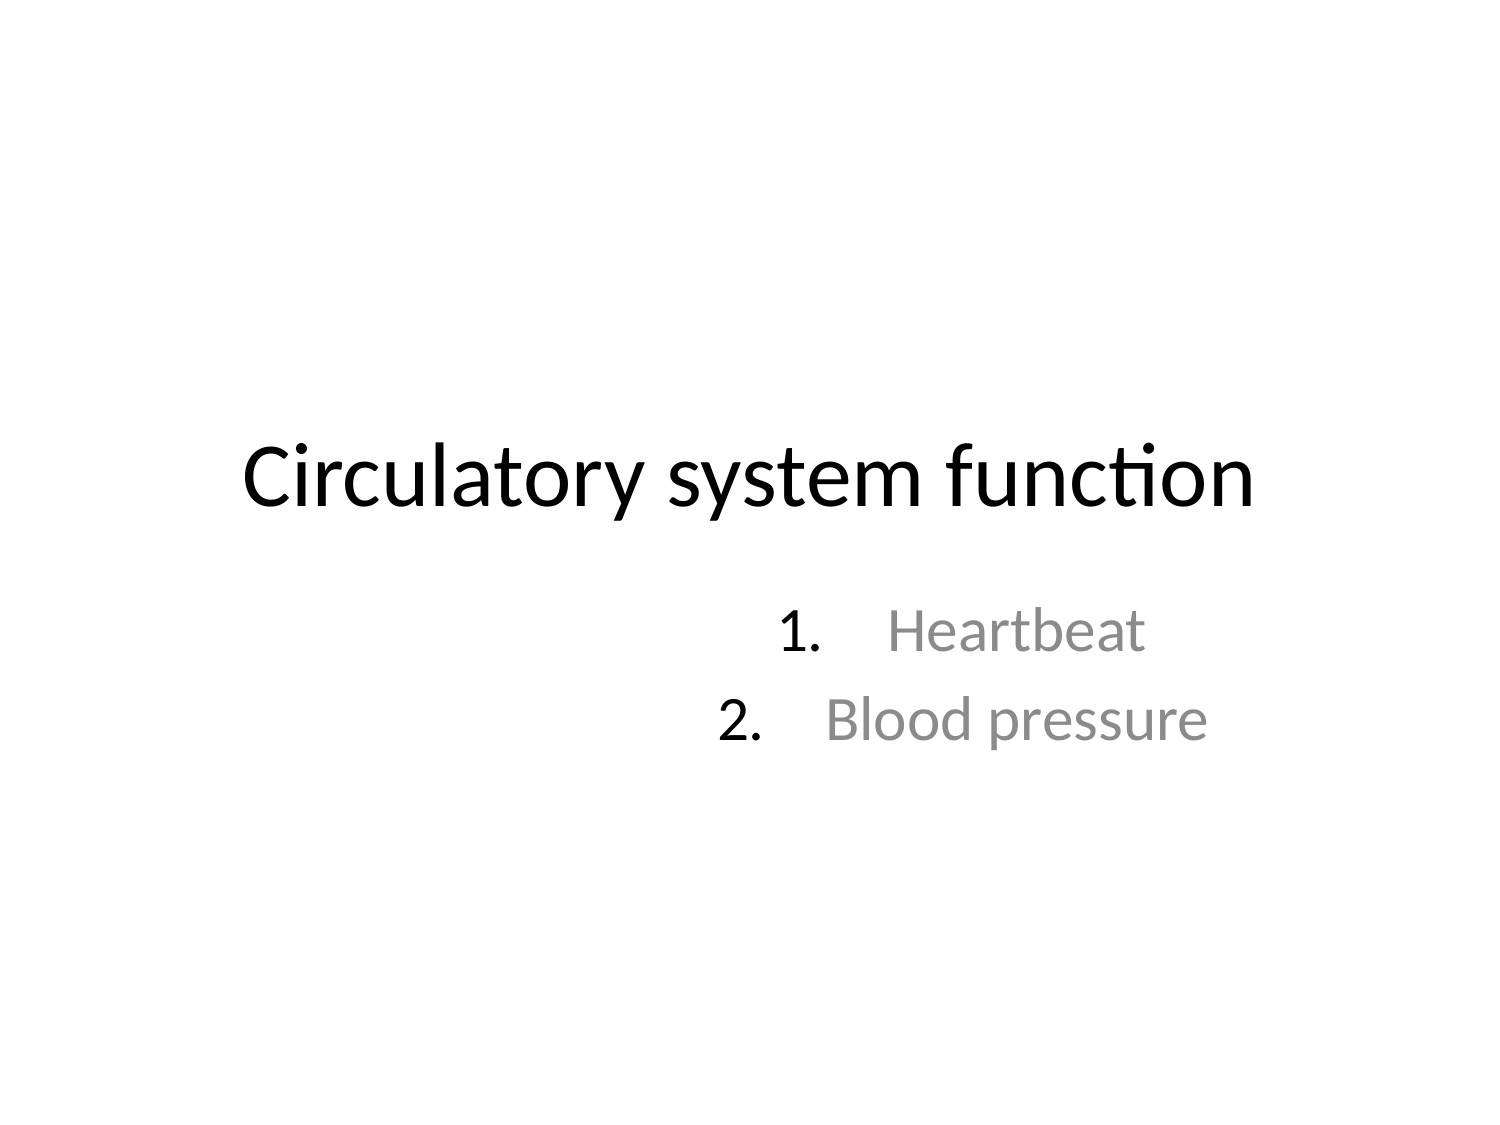

# Circulatory system function
Heartbeat
Blood pressure